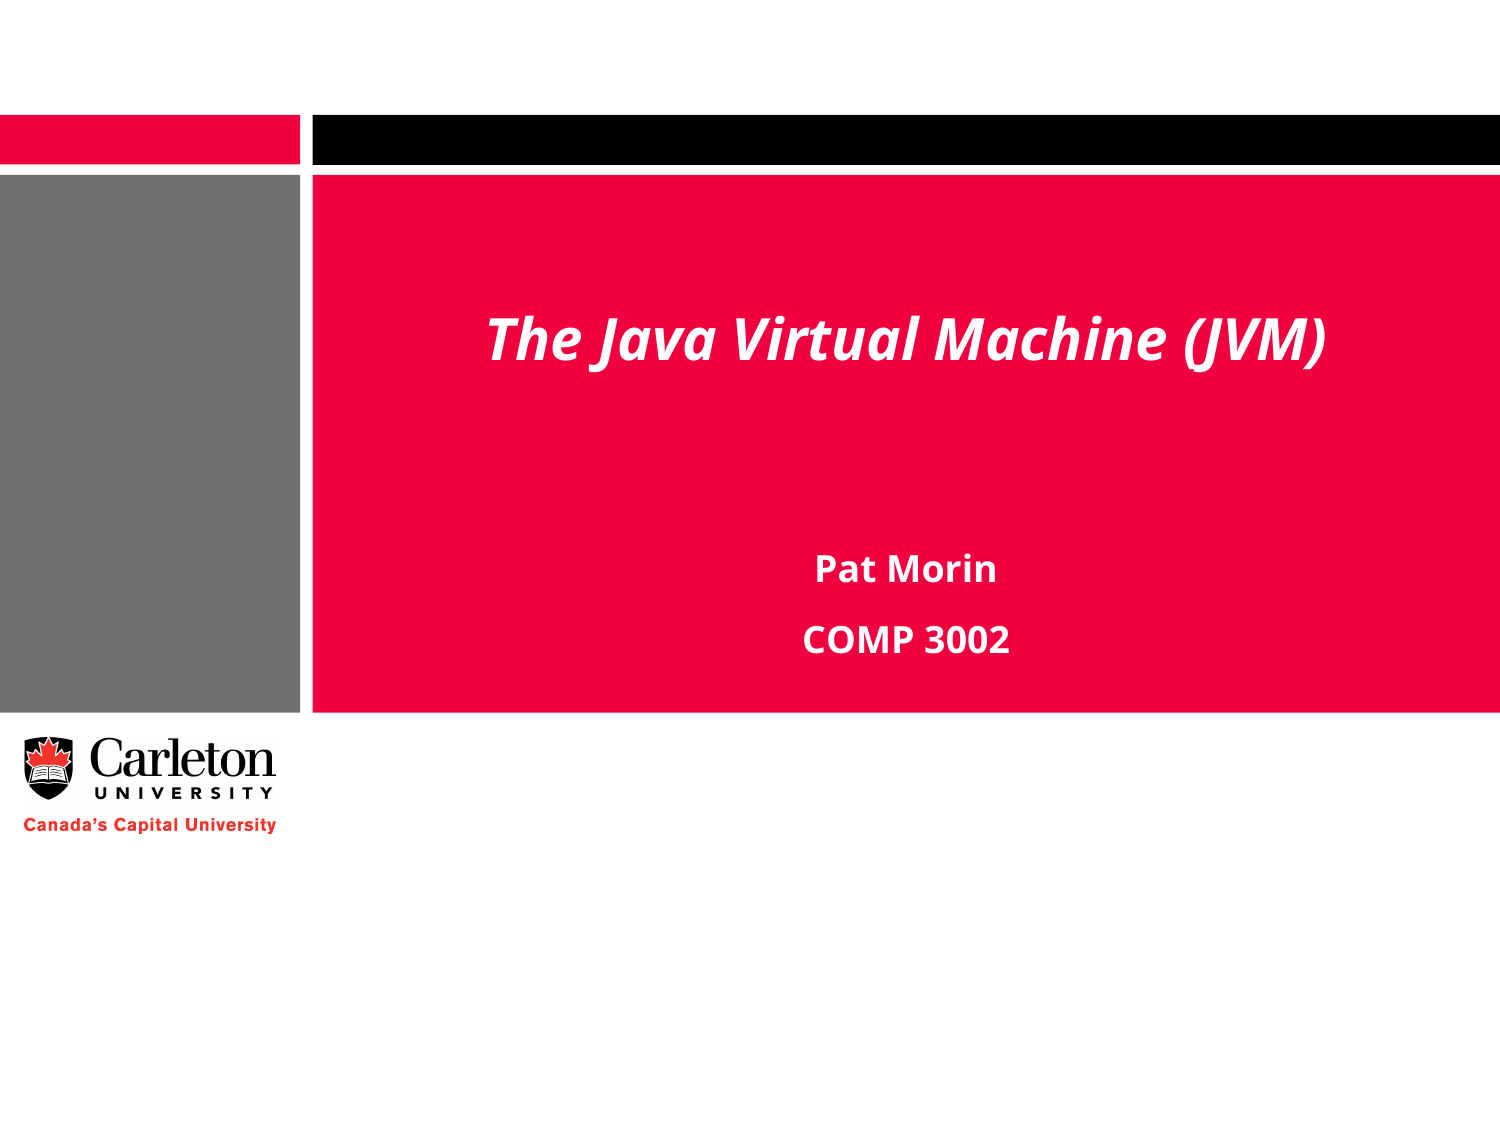

# The Java Virtual Machine (JVM)
Pat Morin
COMP 3002